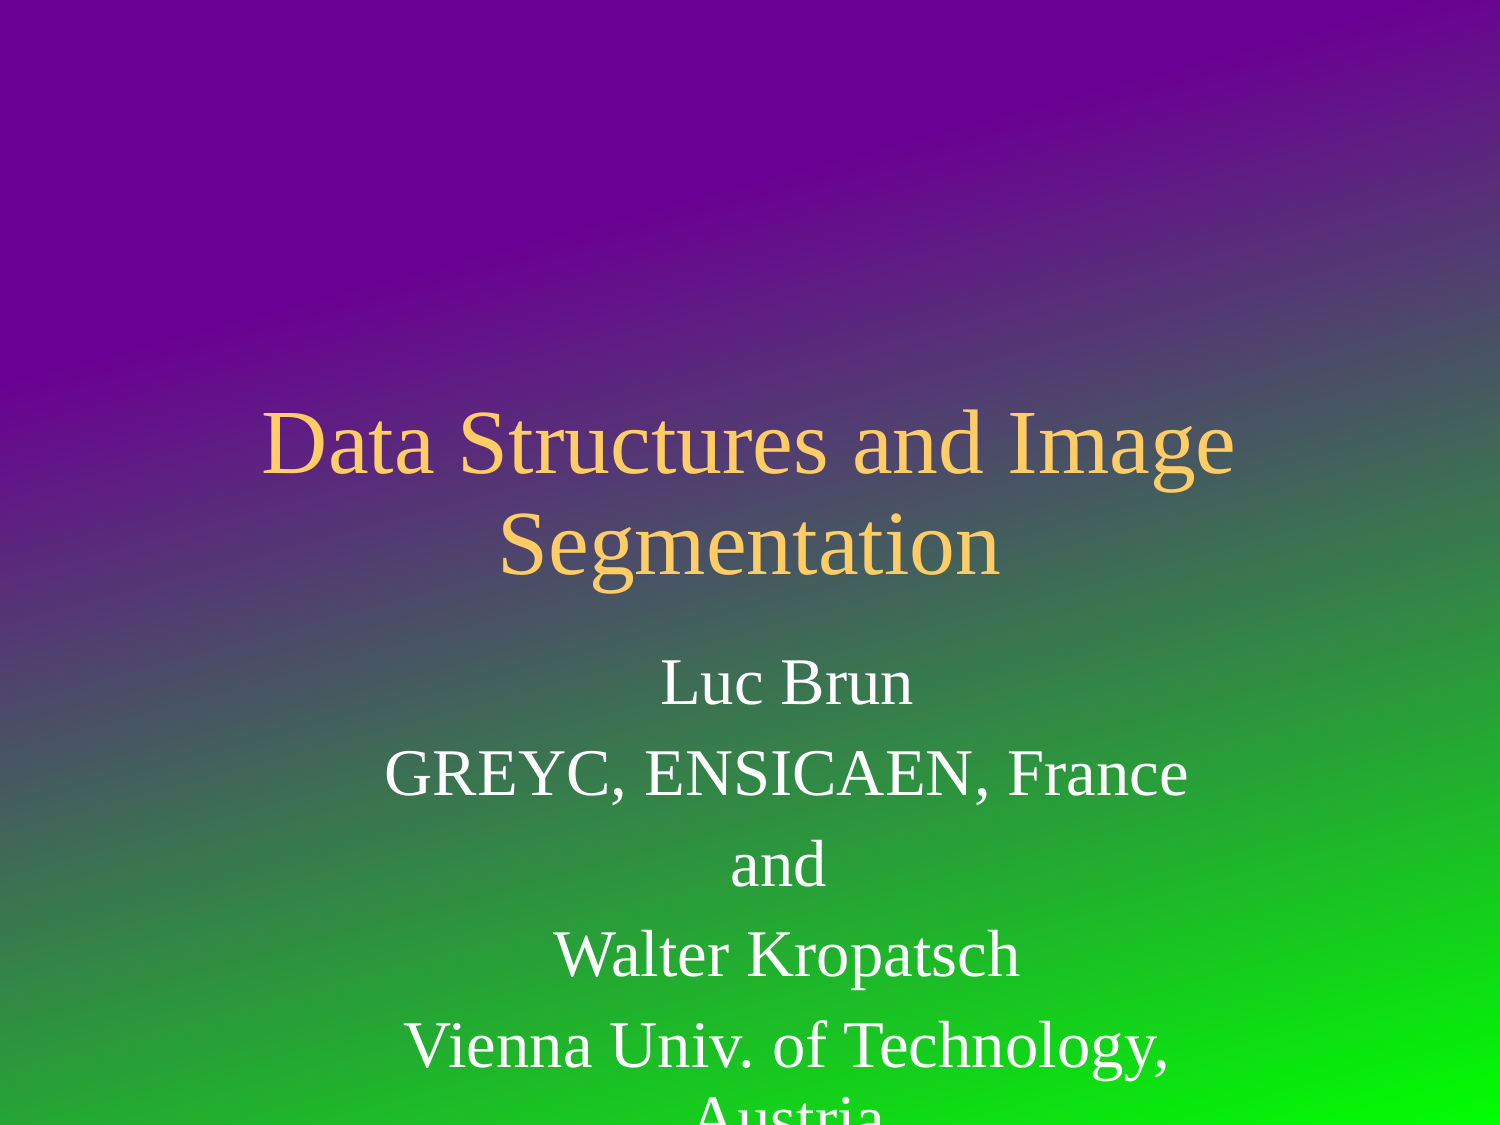

# Data Structures and Image Segmentation
Luc Brun
GREYC, ENSICAEN, France
and
Walter Kropatsch
Vienna Univ. of Technology, Austria